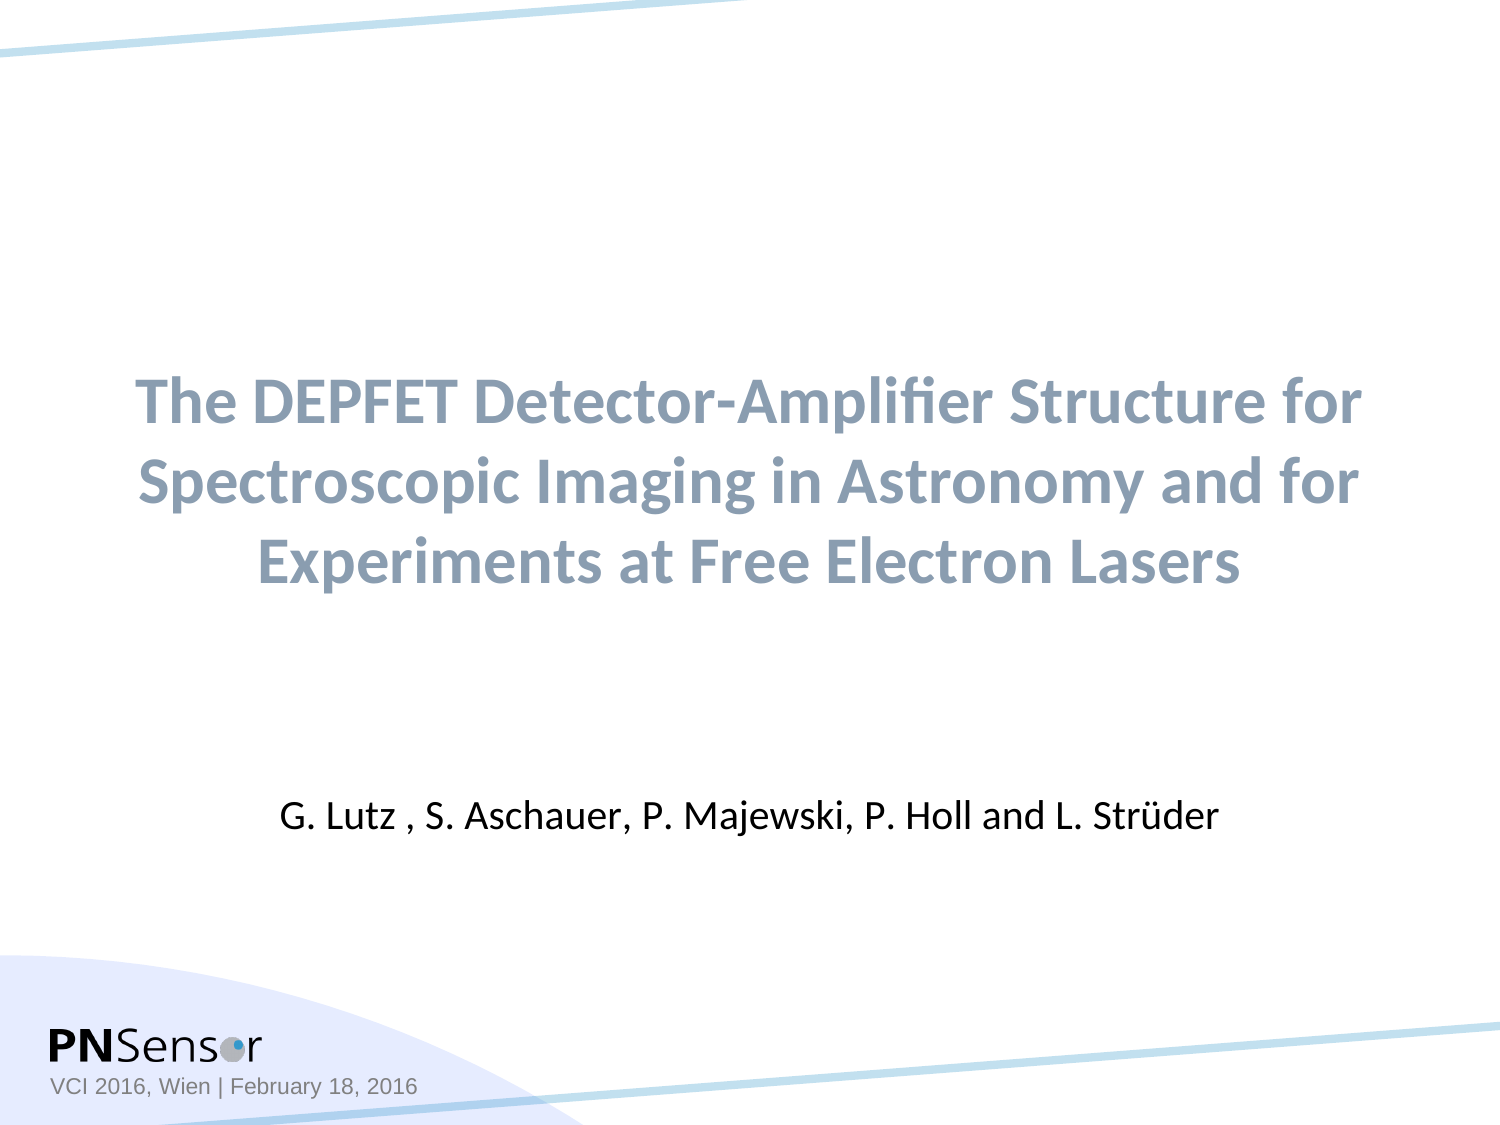

# The DEPFET Detector-Amplifier Structure for Spectroscopic Imaging in Astronomy and for Experiments at Free Electron Lasers
G. Lutz , S. Aschauer, P. Majewski, P. Holl and L. Strüder